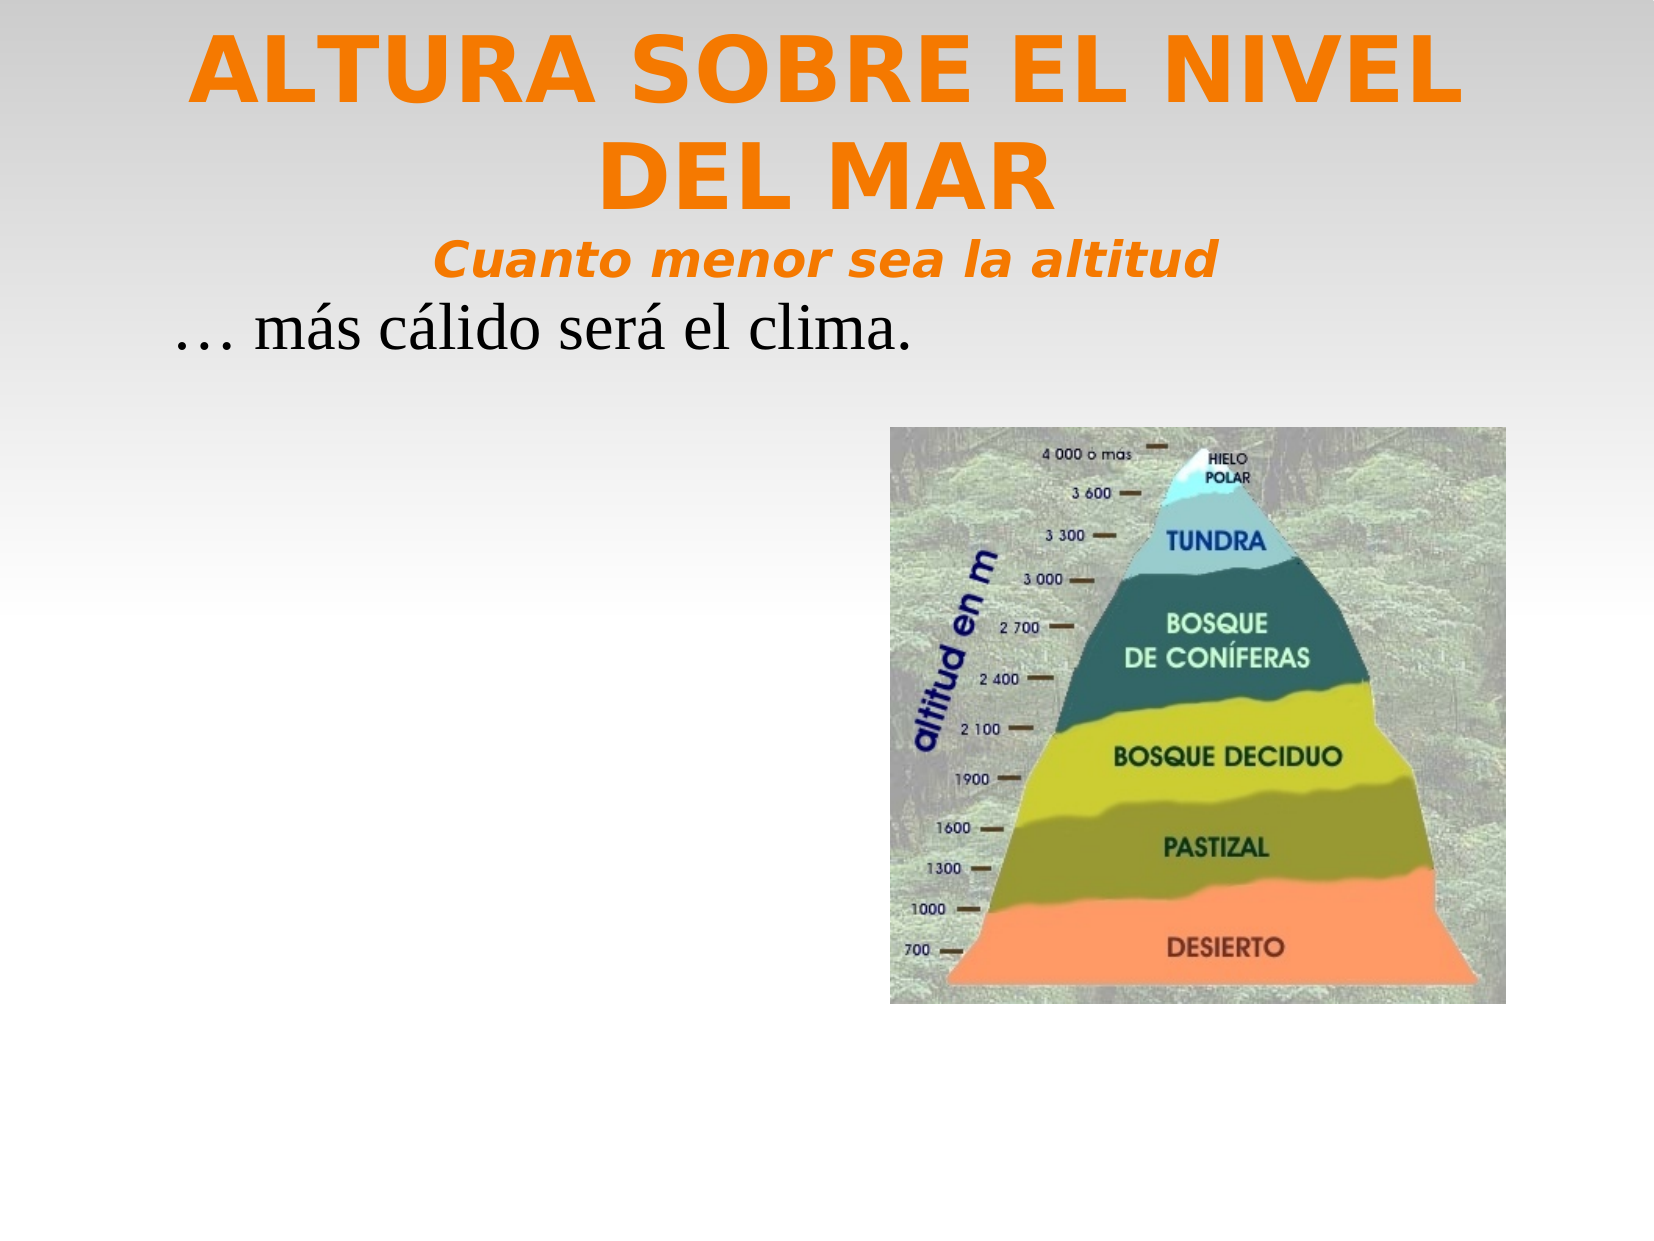

# ALTURA SOBRE EL NIVEL DEL MAR Cuanto menor sea la altitud
… más cálido será el clima.